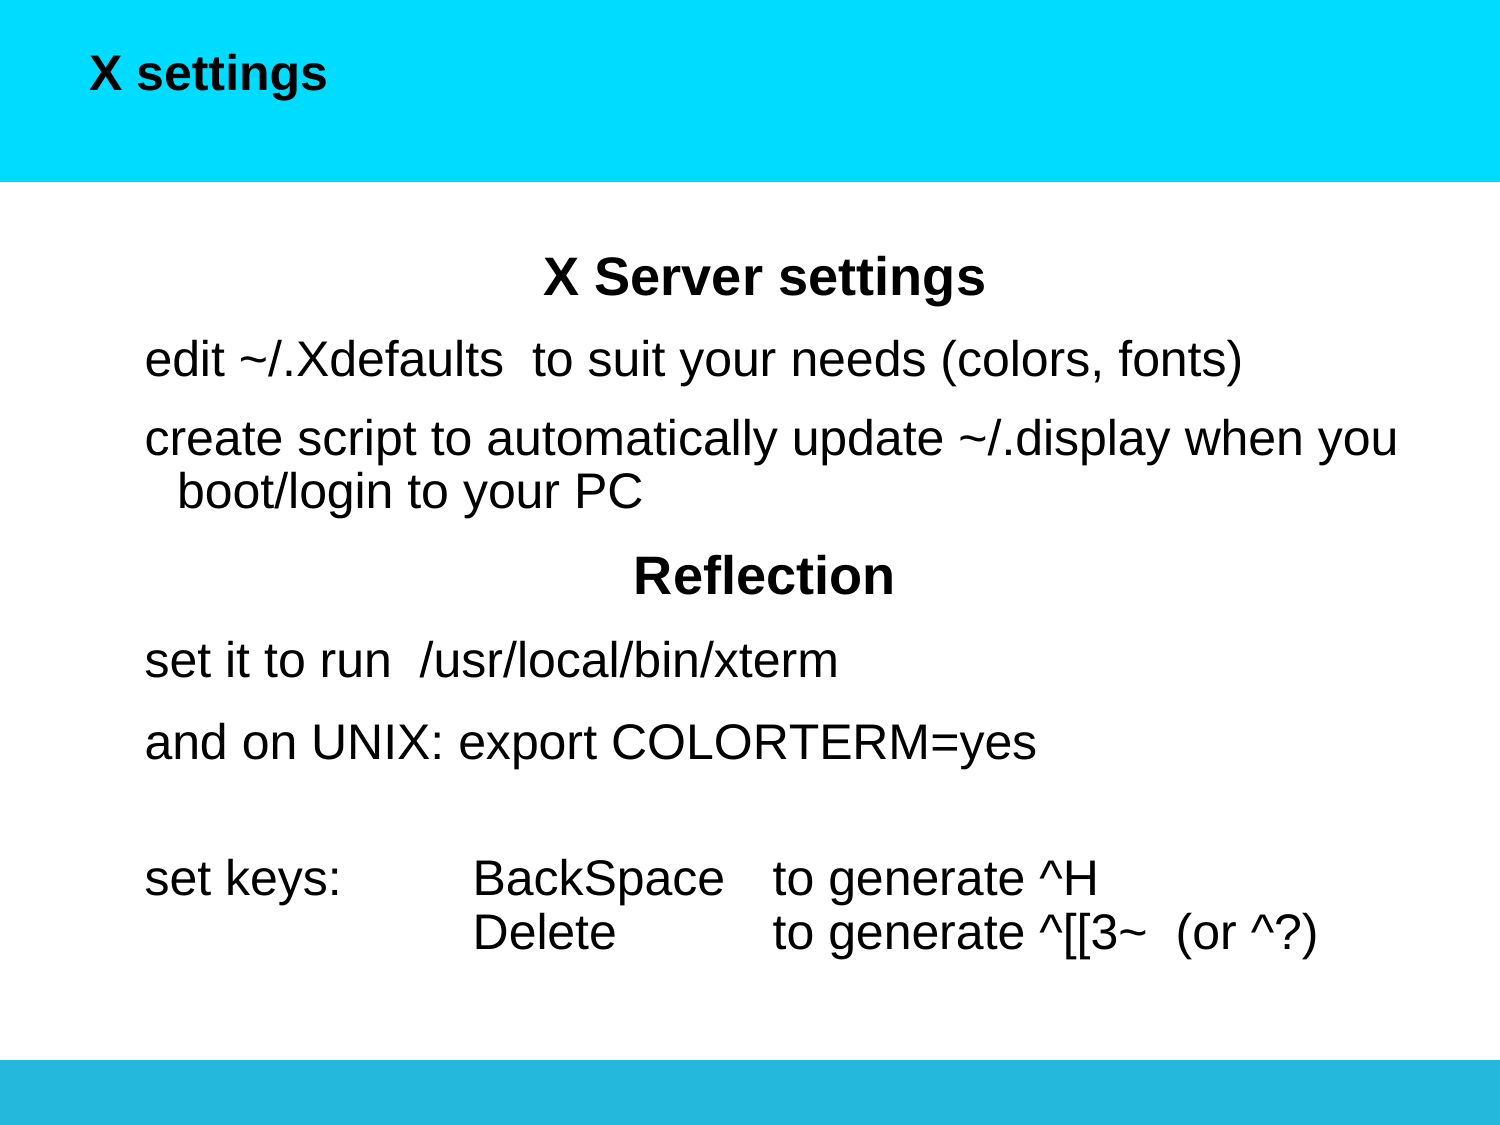

# X settings
X Server settings
edit ~/.Xdefaults to suit your needs (colors, fonts)
create script to automatically update ~/.display when you boot/login to your PC
Reflection
set it to run /usr/local/bin/xterm
and on UNIX: export COLORTERM=yes
set keys: 	BackSpace 	to generate ^H
		Delete		to generate ^[[3~ (or ^?)